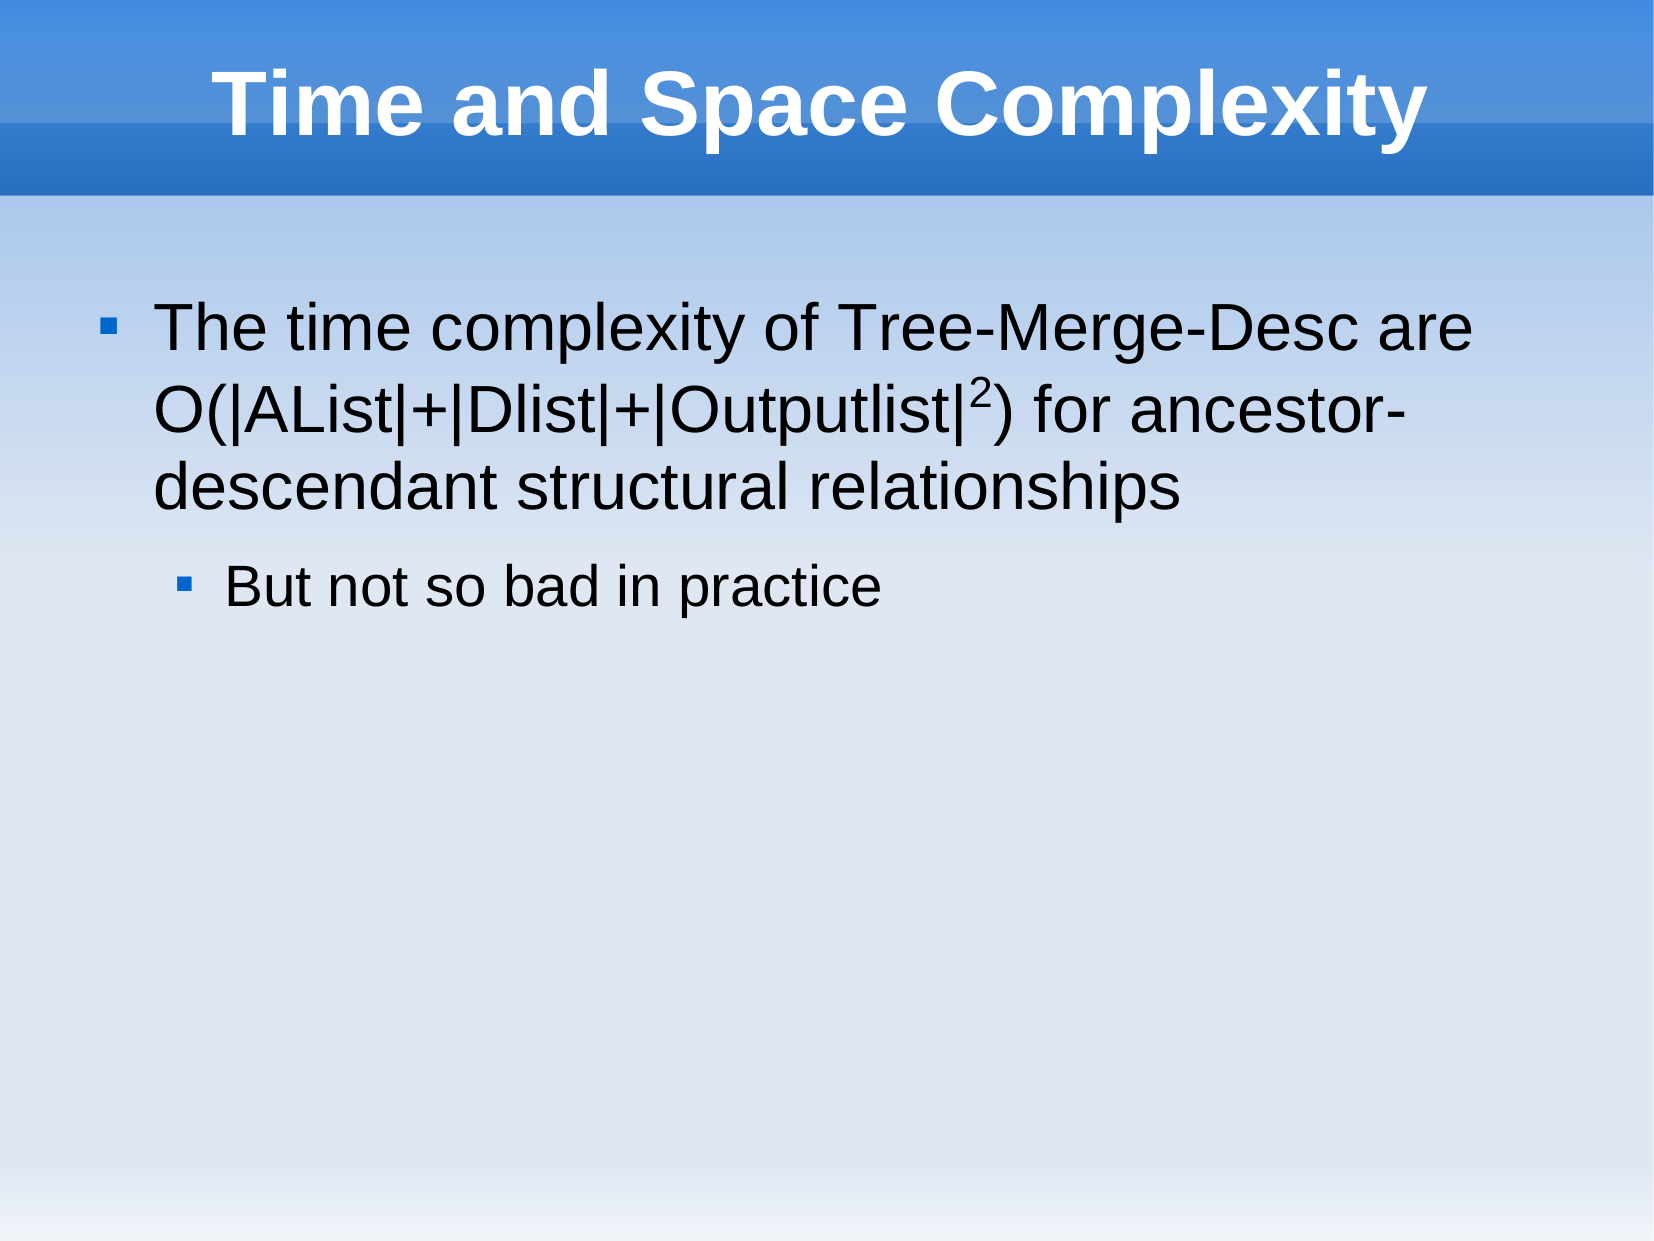

# Time and Space Complexity
The time complexity of Tree-Merge-Desc are O(|AList|+|Dlist|+|Outputlist|2) for ancestor-descendant structural relationships
But not so bad in practice